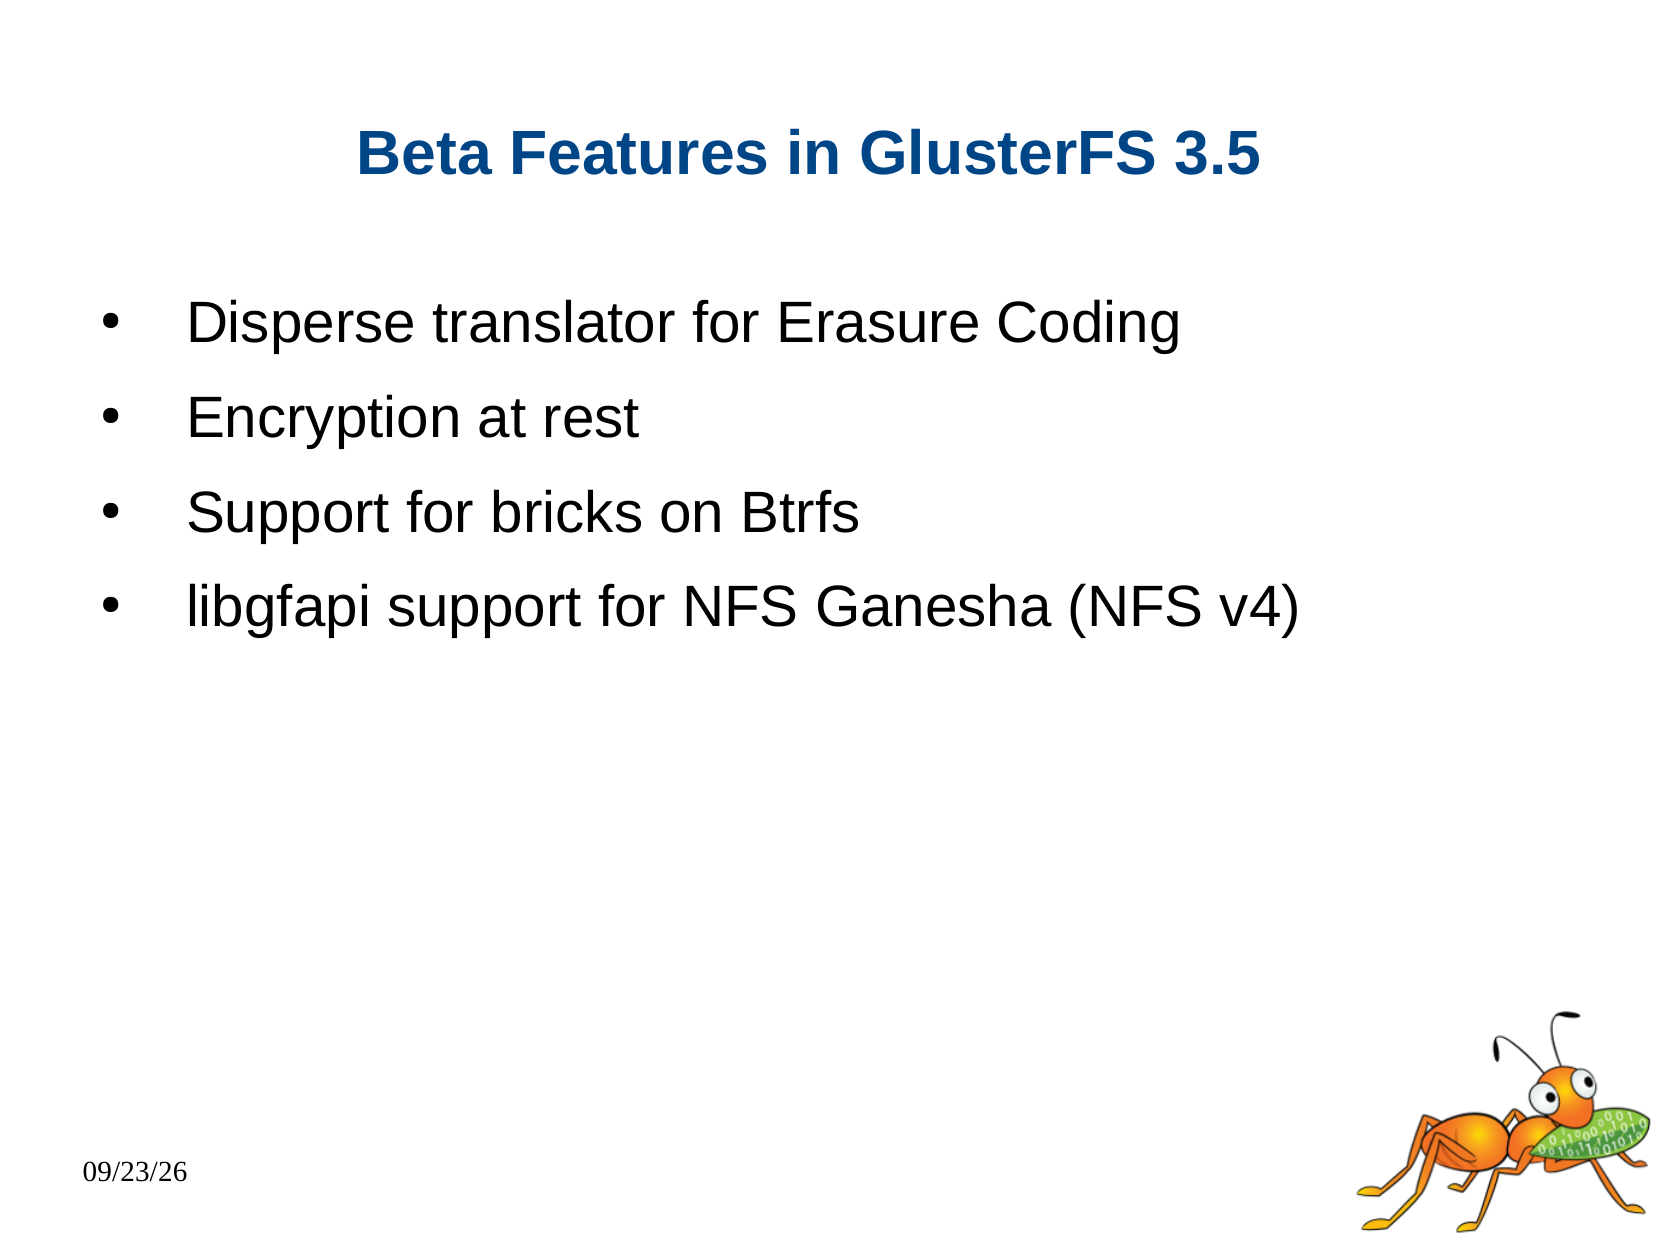

# Beta Features in GlusterFS 3.5
 Disperse translator for Erasure Coding
 Encryption at rest
 Support for bricks on Btrfs
 libgfapi support for NFS Ganesha (NFS v4)